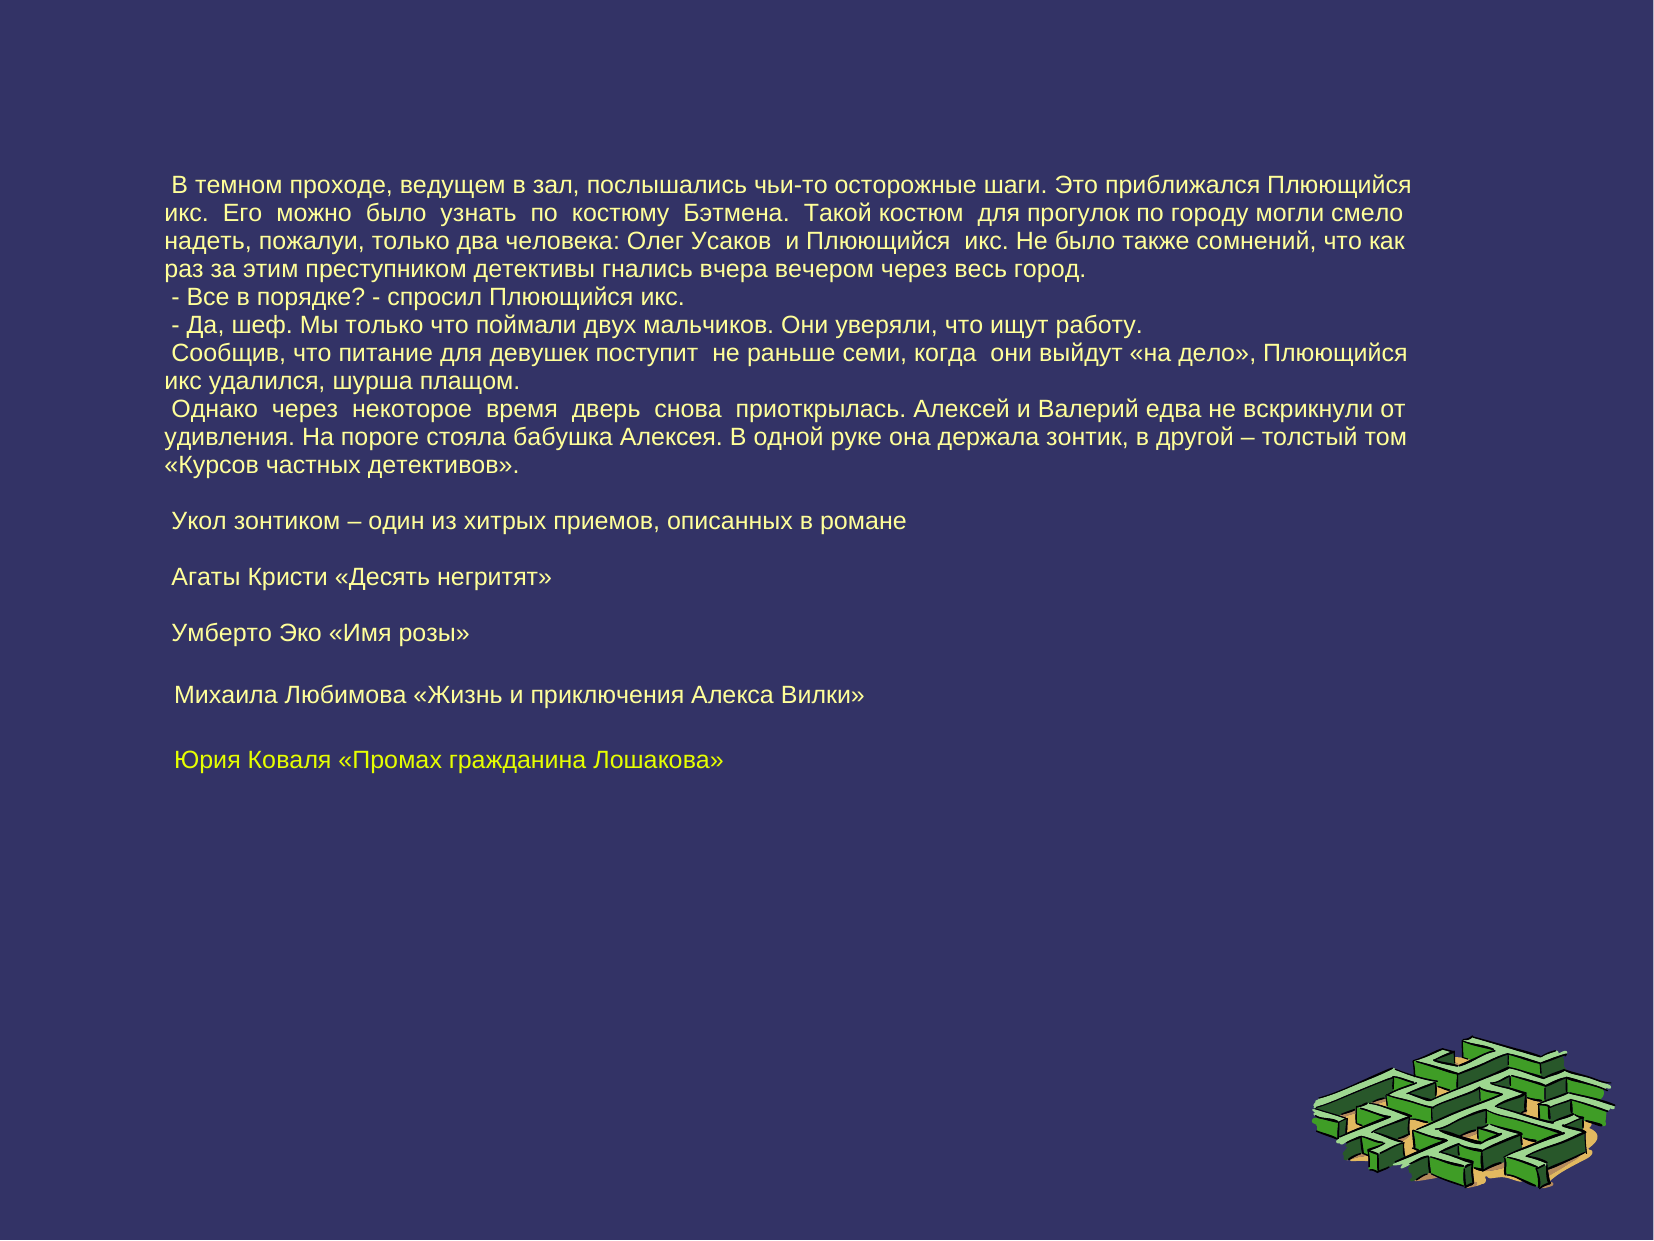

В темном проходе, ведущем в зал, послышались чьи-то осторожные шаги. Это приближался Плюющийся икс. Его можно было узнать по костюму Бэтмена. Такой костюм для прогулок по городу могли смело надеть, пожалуи, только два человека: Олег Усаков и Плюющийся икс. Не было также сомнений, что как раз за этим преступником детективы гнались вчера вечером через весь город.
 - Все в порядке? - спросил Плюющийся икс.
 - Да, шеф. Мы только что поймали двух мальчиков. Они уверяли, что ищут работу.
 Сообщив, что питание для девушек поступит не раньше семи, когда они выйдут «на дело», Плюющийся икс удалился, шурша плащом.
 Однако через некоторое время дверь снова приоткрылась. Алексей и Валерий едва не вскрикнули от
удивления. На пороге стояла бабушка Алексея. В одной руке она держала зонтик, в другой – толстый том
«Курсов частных детективов».
 Укол зонтиком – один из хитрых приемов, описанных в романе
 Агаты Кристи «Десять негритят»
 Умберто Эко «Имя розы»
Михаила Любимова «Жизнь и приключения Алекса Вилки»
Юрия Коваля «Промах гражданина Лошакова»